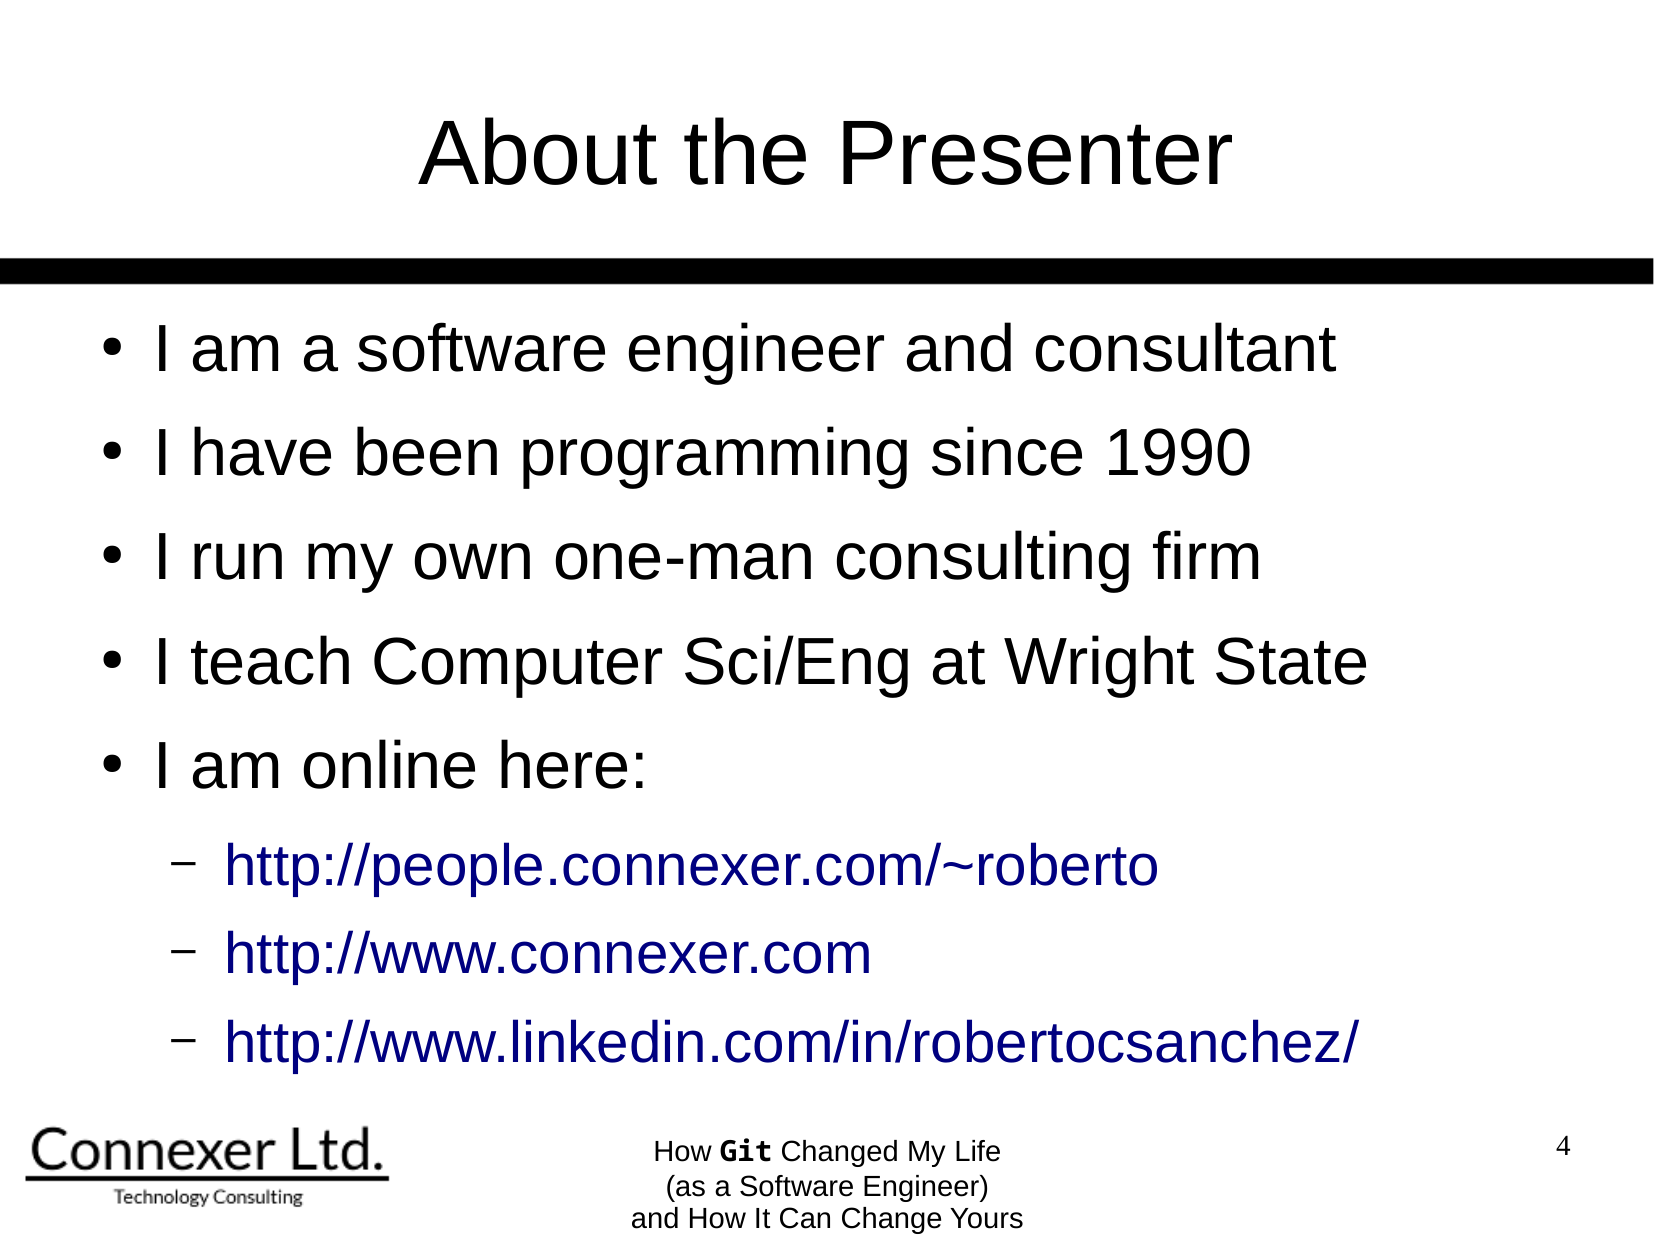

# About the Presenter
I am a software engineer and consultant
I have been programming since 1990
I run my own one-man consulting firm
I teach Computer Sci/Eng at Wright State
I am online here:
http://people.connexer.com/~roberto
http://www.connexer.com
http://www.linkedin.com/in/robertocsanchez/
4